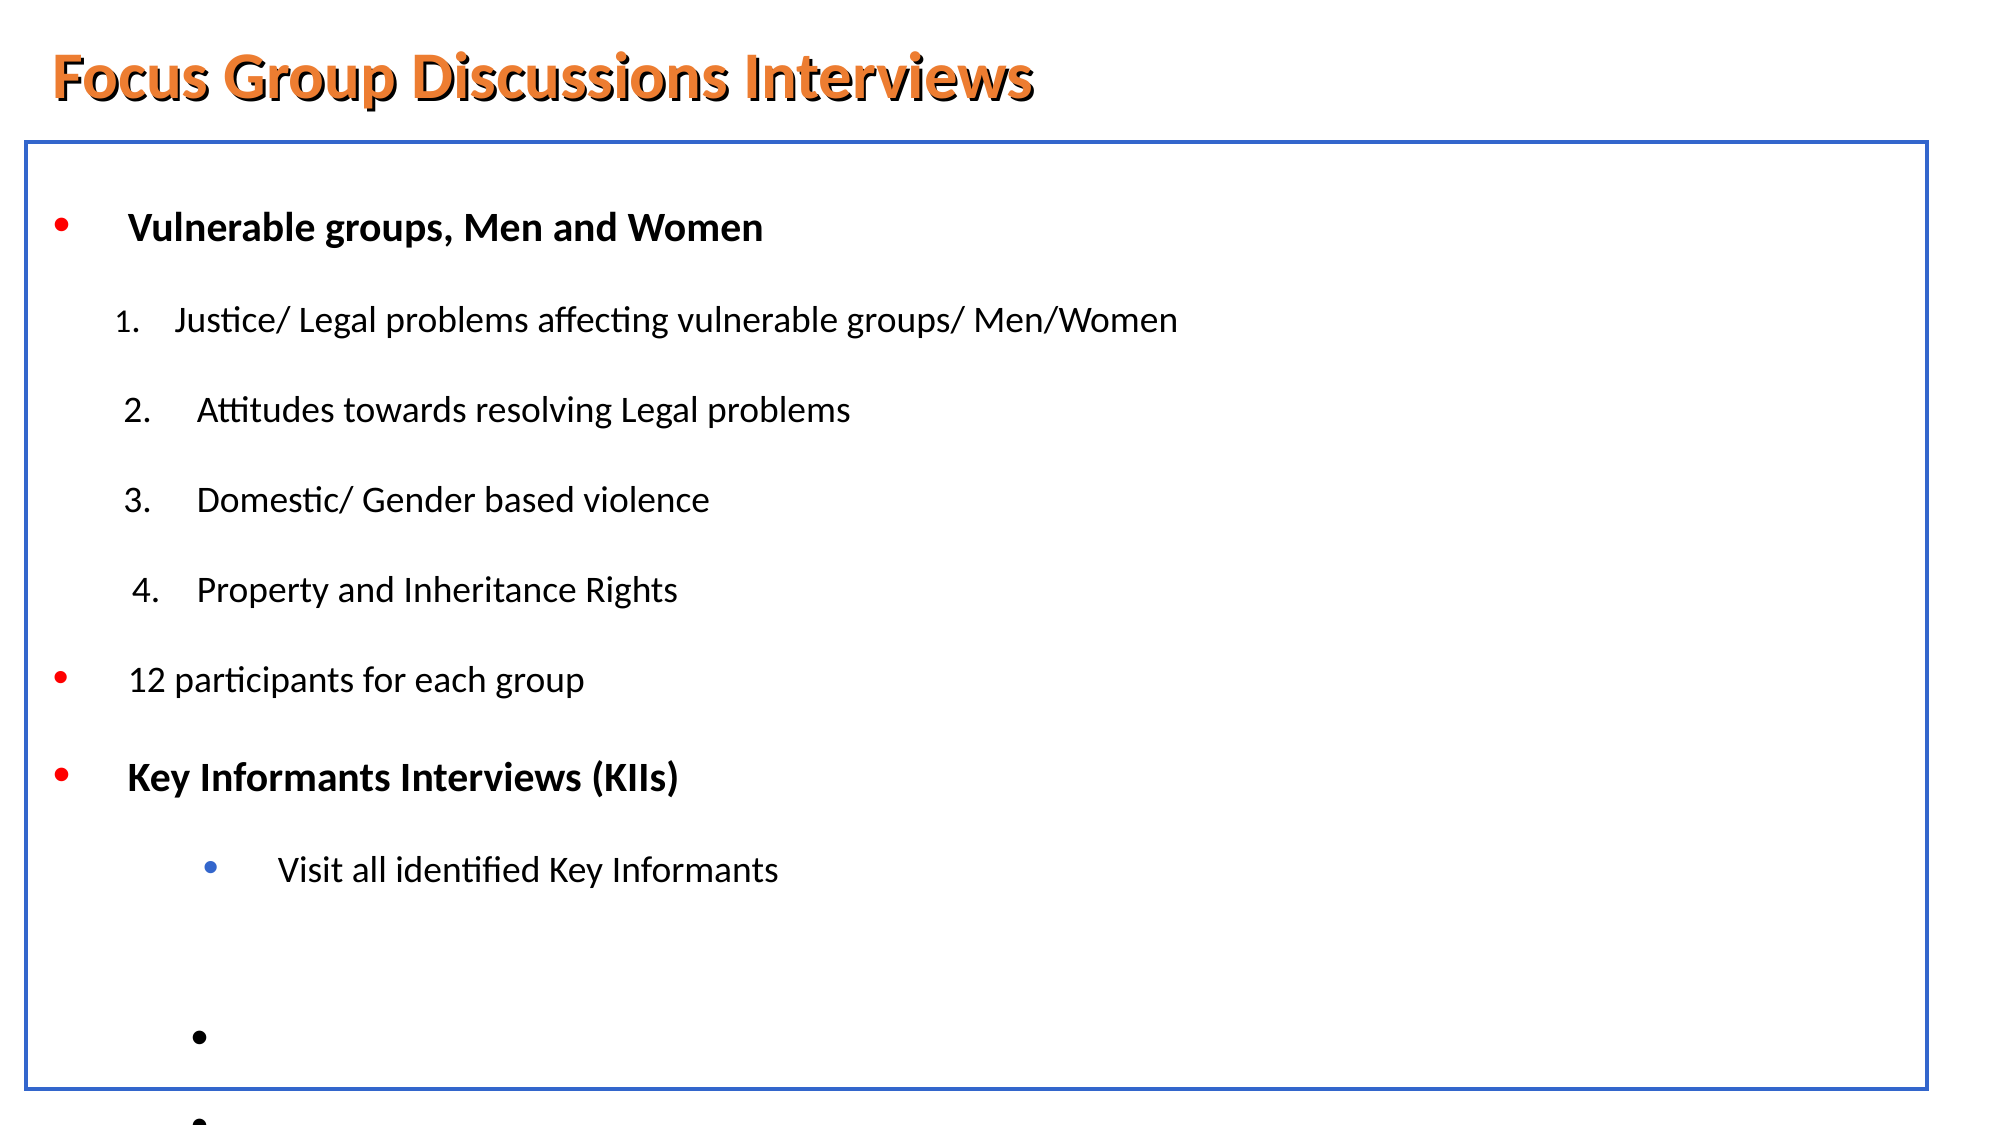

# Focus Group Discussions Interviews
Vulnerable groups, Men and Women
 1. Justice/ Legal problems affecting vulnerable groups/ Men/Women
 2.	Attitudes towards resolving Legal problems
 3.	Domestic/ Gender based violence
 4.	Property and Inheritance Rights
12 participants for each group
Key Informants Interviews (KIIs)
Visit all identified Key Informants